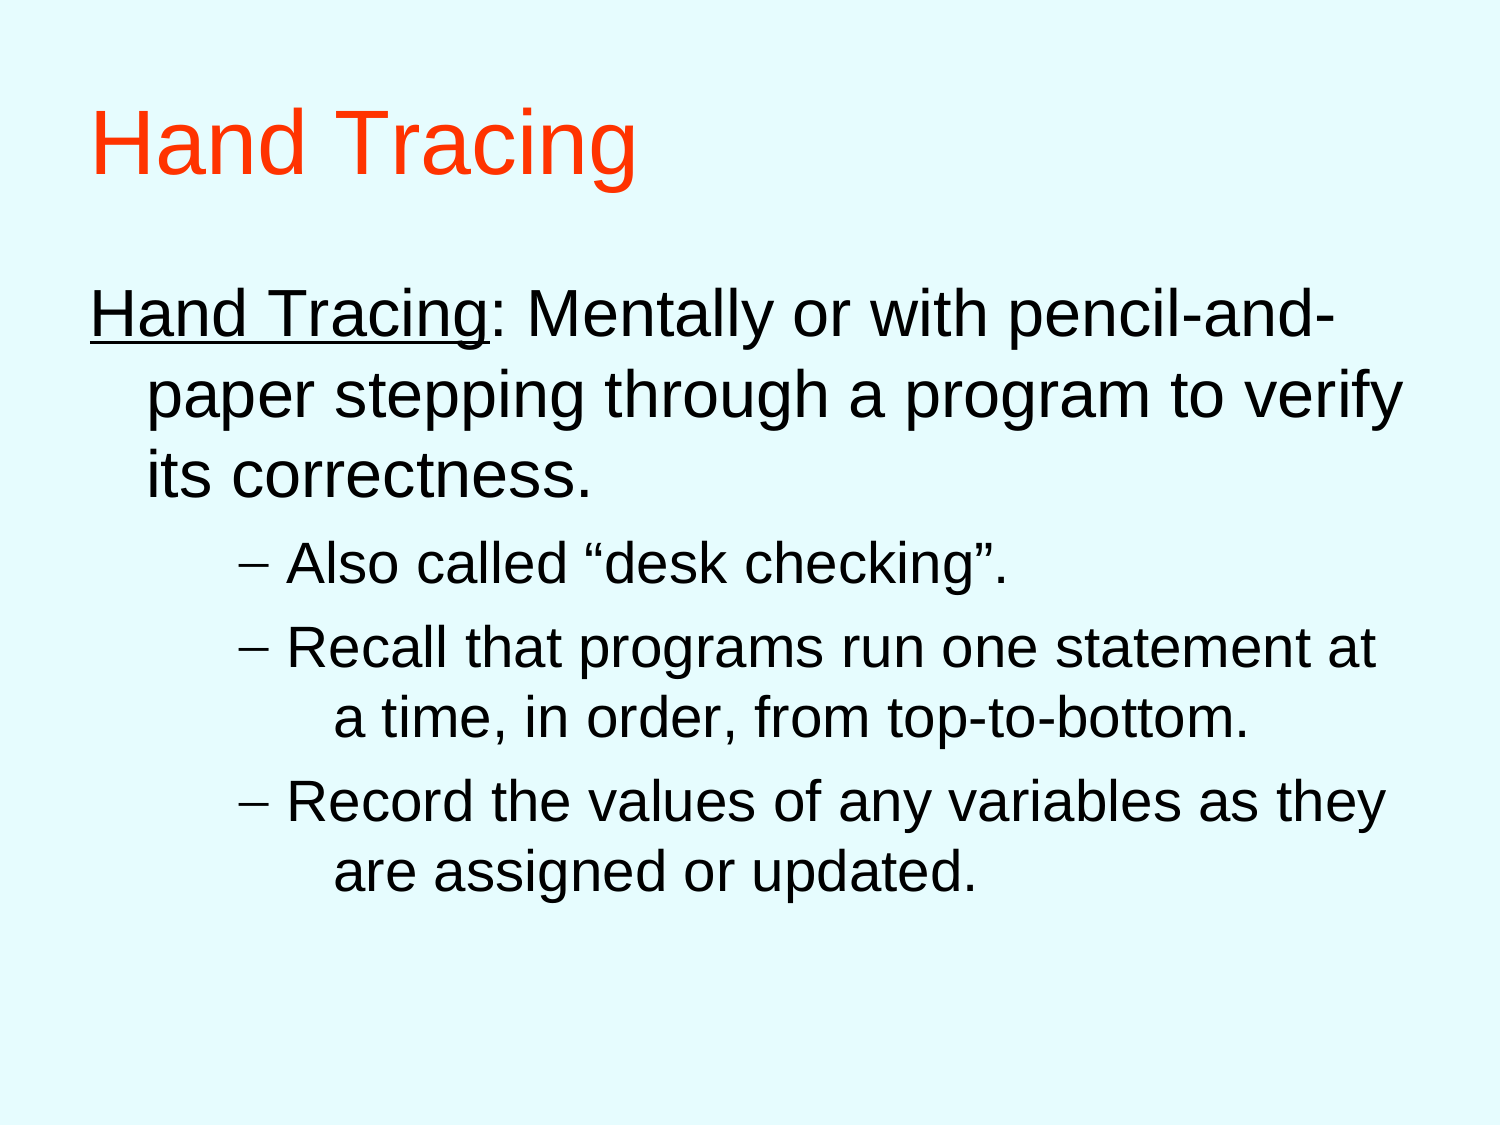

# Hand Tracing
Hand Tracing: Mentally or with pencil-and-paper stepping through a program to verify its correctness.
Also called “desk checking”.
Recall that programs run one statement at a time, in order, from top-to-bottom.
Record the values of any variables as they are assigned or updated.